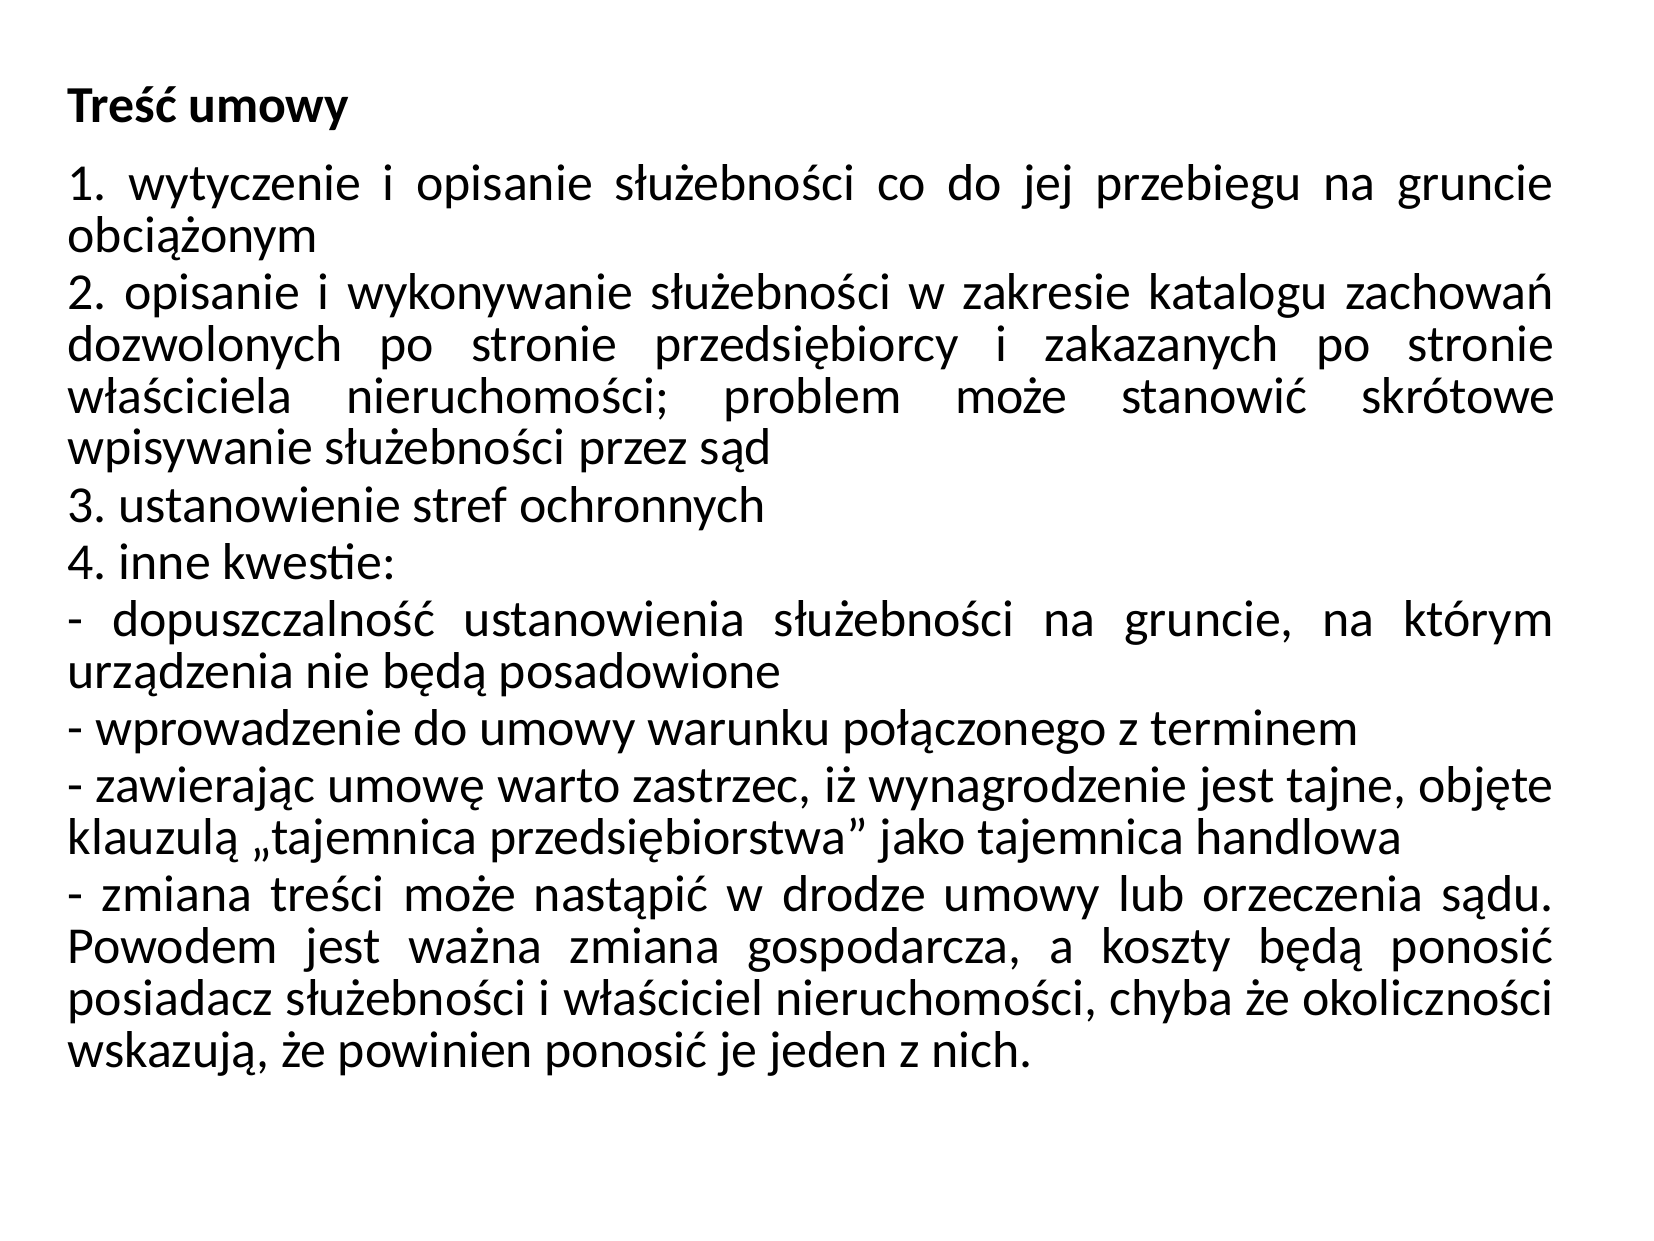

#
Treść umowy
1. wytyczenie i opisanie służebności co do jej przebiegu na gruncie obciążonym
2. opisanie i wykonywanie służebności w zakresie katalogu zachowań dozwolonych po stronie przedsiębiorcy i zakazanych po stronie właściciela nieruchomości; problem może stanowić skrótowe wpisywanie służebności przez sąd
3. ustanowienie stref ochronnych
4. inne kwestie:
- dopuszczalność ustanowienia służebności na gruncie, na którym urządzenia nie będą posadowione
- wprowadzenie do umowy warunku połączonego z terminem
- zawierając umowę warto zastrzec, iż wynagrodzenie jest tajne, objęte klauzulą „tajemnica przedsiębiorstwa” jako tajemnica handlowa
- zmiana treści może nastąpić w drodze umowy lub orzeczenia sądu. Powodem jest ważna zmiana gospodarcza, a koszty będą ponosić posiadacz służebności i właściciel nieruchomości, chyba że okoliczności wskazują, że powinien ponosić je jeden z nich.